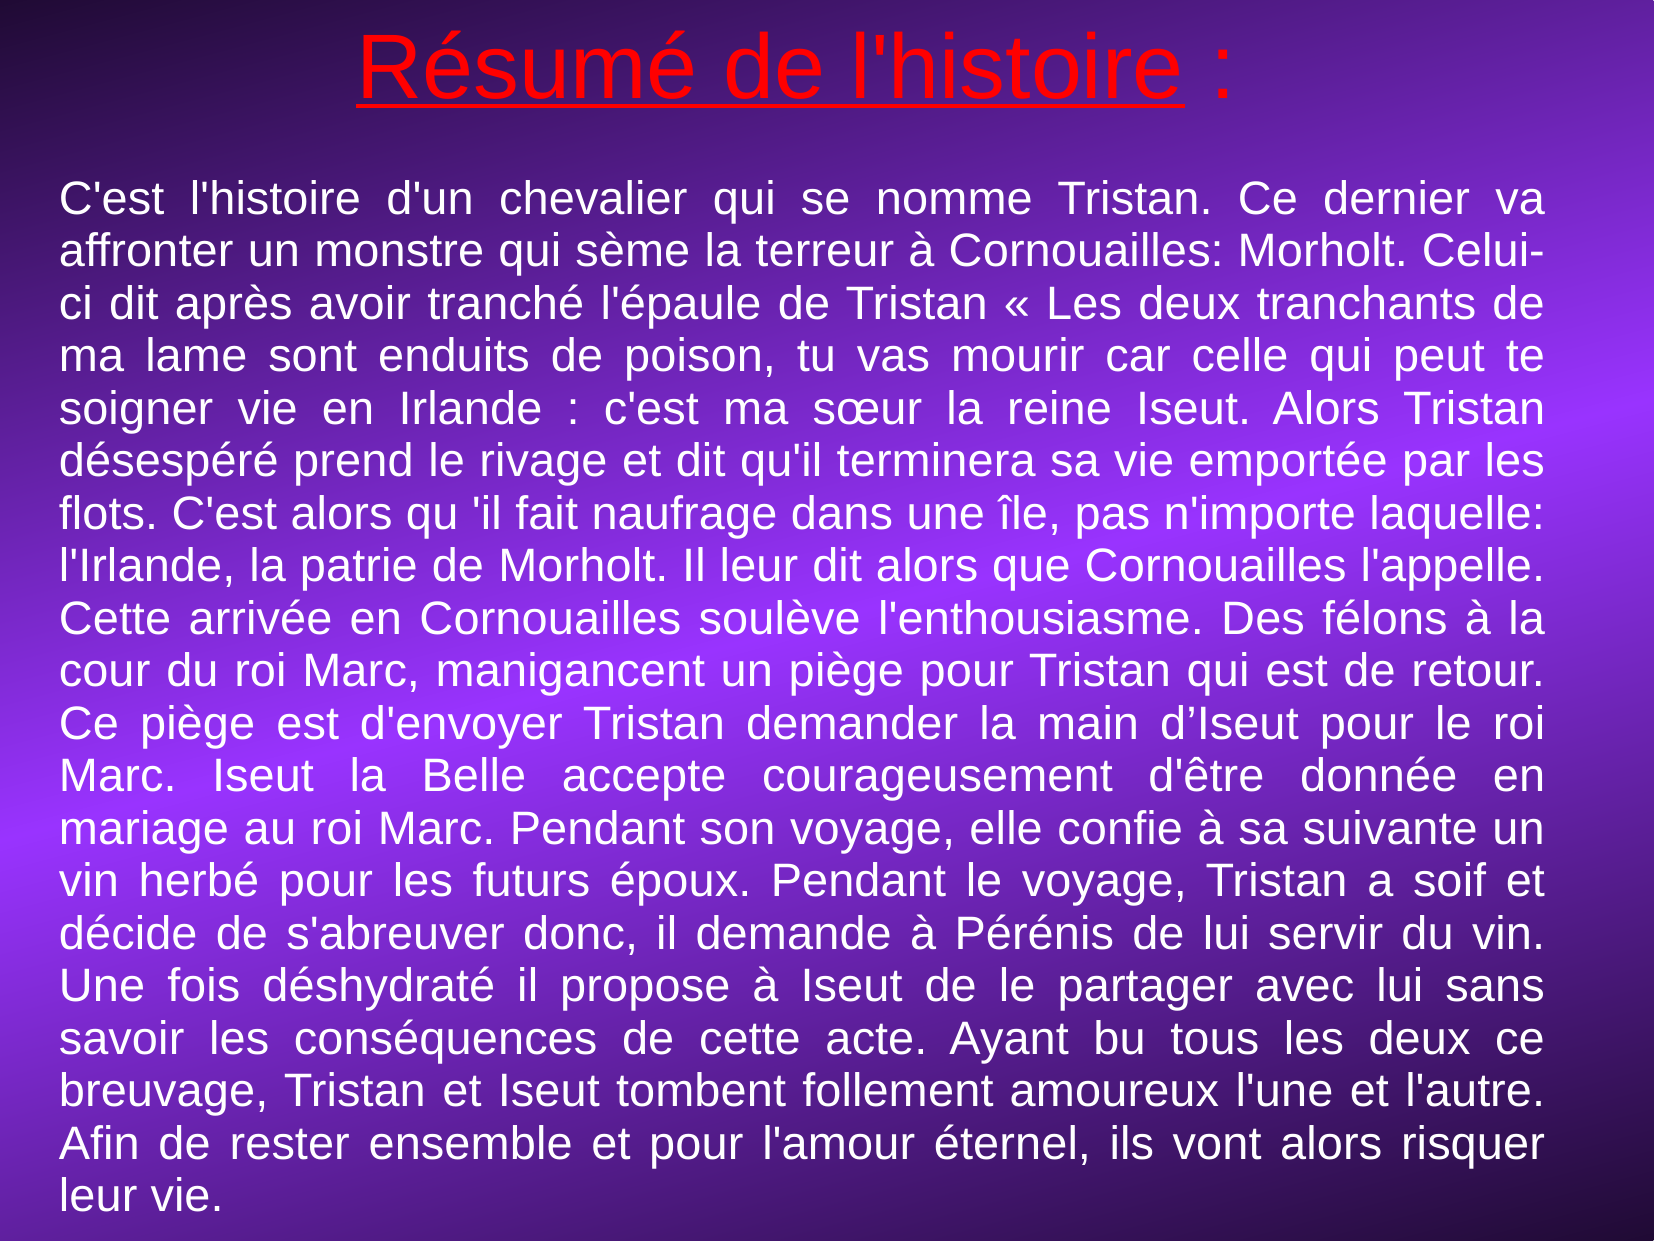

Résumé de l'histoire :
# C'est l'histoire d'un chevalier qui se nomme Tristan. Ce dernier va affronter un monstre qui sème la terreur à Cornouailles: Morholt. Celui-ci dit après avoir tranché l'épaule de Tristan « Les deux tranchants de ma lame sont enduits de poison, tu vas mourir car celle qui peut te soigner vie en Irlande : c'est ma sœur la reine Iseut. Alors Tristan désespéré prend le rivage et dit qu'il terminera sa vie emportée par les flots. C'est alors qu 'il fait naufrage dans une île, pas n'importe laquelle: l'Irlande, la patrie de Morholt. Il leur dit alors que Cornouailles l'appelle. Cette arrivée en Cornouailles soulève l'enthousiasme. Des félons à la cour du roi Marc, manigancent un piège pour Tristan qui est de retour. Ce piège est d'envoyer Tristan demander la main d’Iseut pour le roi Marc. Iseut la Belle accepte courageusement d'être donnée en mariage au roi Marc. Pendant son voyage, elle confie à sa suivante un vin herbé pour les futurs époux. Pendant le voyage, Tristan a soif et décide de s'abreuver donc, il demande à Pérénis de lui servir du vin. Une fois déshydraté il propose à Iseut de le partager avec lui sans savoir les conséquences de cette acte. Ayant bu tous les deux ce breuvage, Tristan et Iseut tombent follement amoureux l'une et l'autre. Afin de rester ensemble et pour l'amour éternel, ils vont alors risquer leur vie.